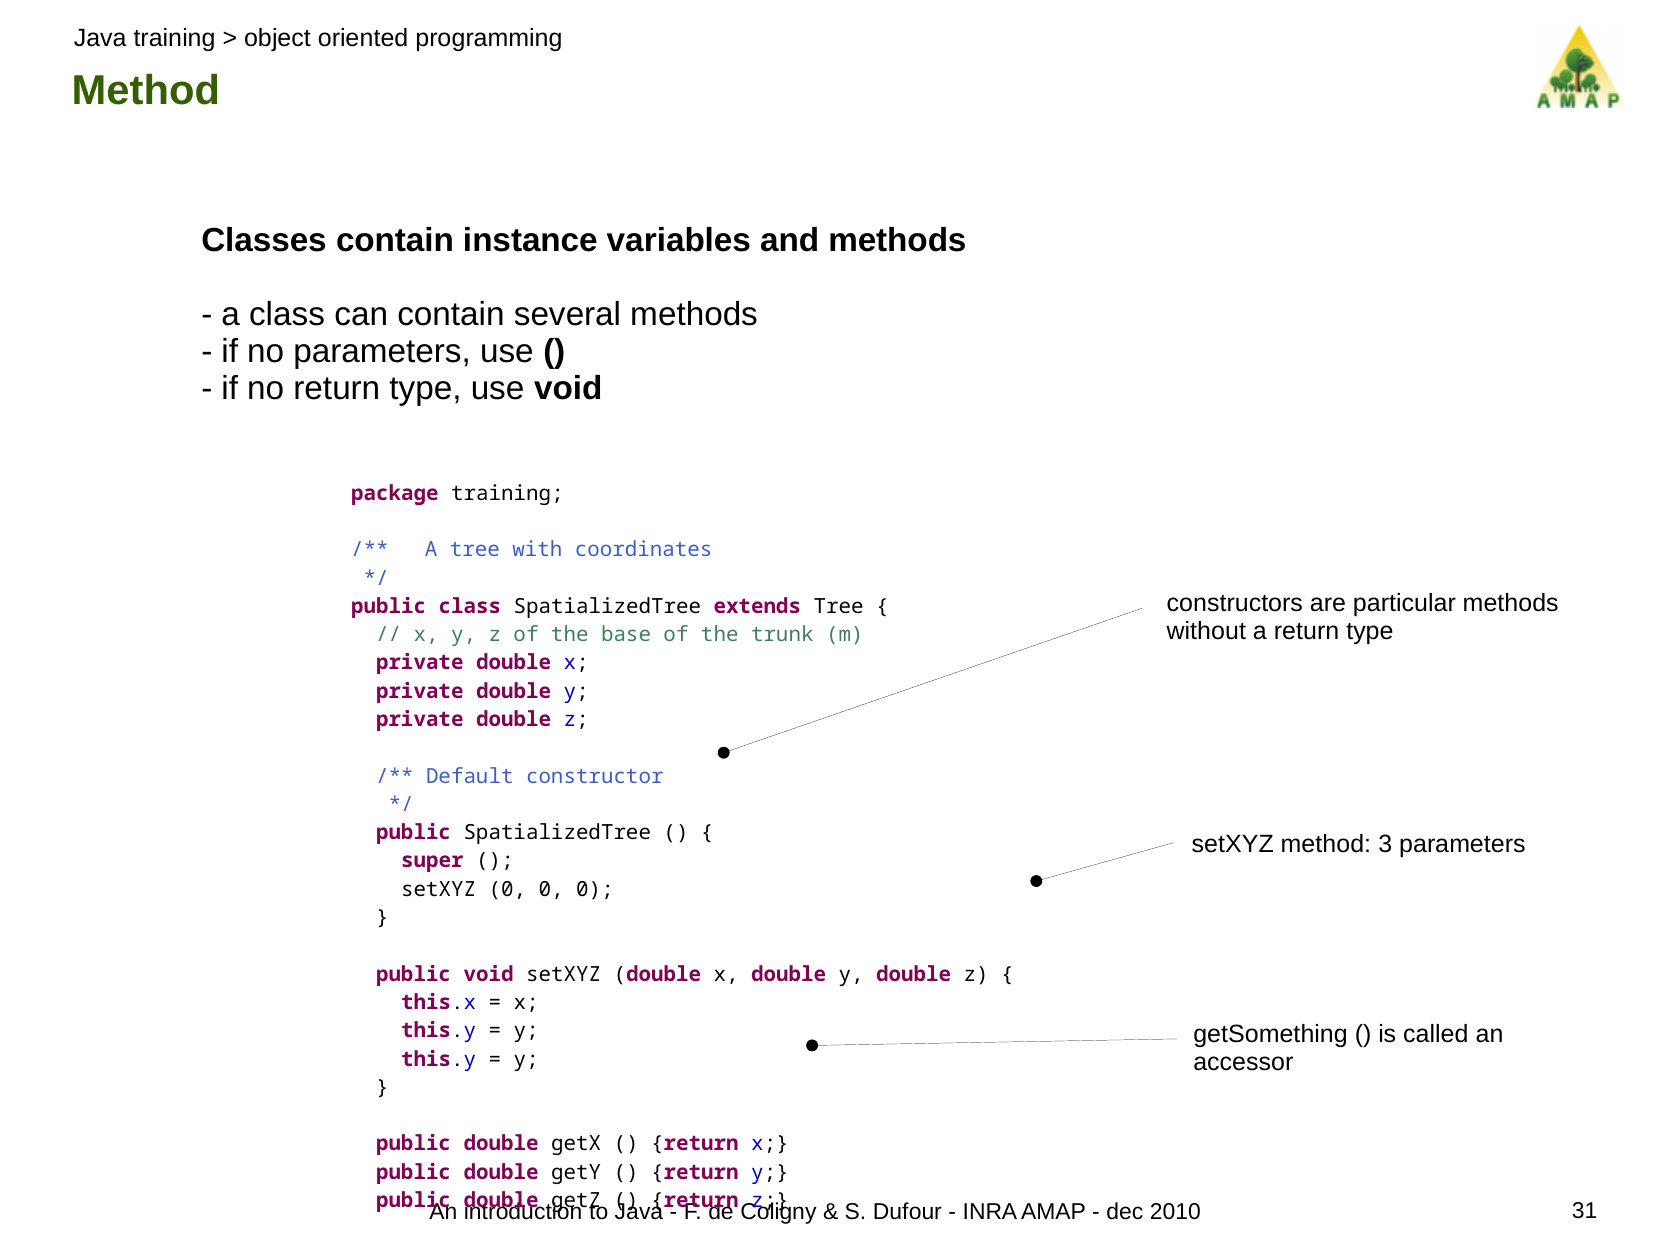

Java training > object oriented programming
Method
Classes contain instance variables and methods
- a class can contain several methods
- if no parameters, use ()
- if no return type, use void
package training;
/**	A tree with coordinates
 */
public class SpatializedTree extends Tree {
 // x, y, z of the base of the trunk (m)
 private double x;
 private double y;
 private double z;
 /** Default constructor
 */
 public SpatializedTree () {
 super ();
 setXYZ (0, 0, 0);
 }
 public void setXYZ (double x, double y, double z) {
 this.x = x;
 this.y = y;
 this.y = y;
 }
 public double getX () {return x;}
 public double getY () {return y;}
 public double getZ () {return z;}
}
constructors are particular methods without a return type
setXYZ method: 3 parameters
getSomething () is called an accessor
31